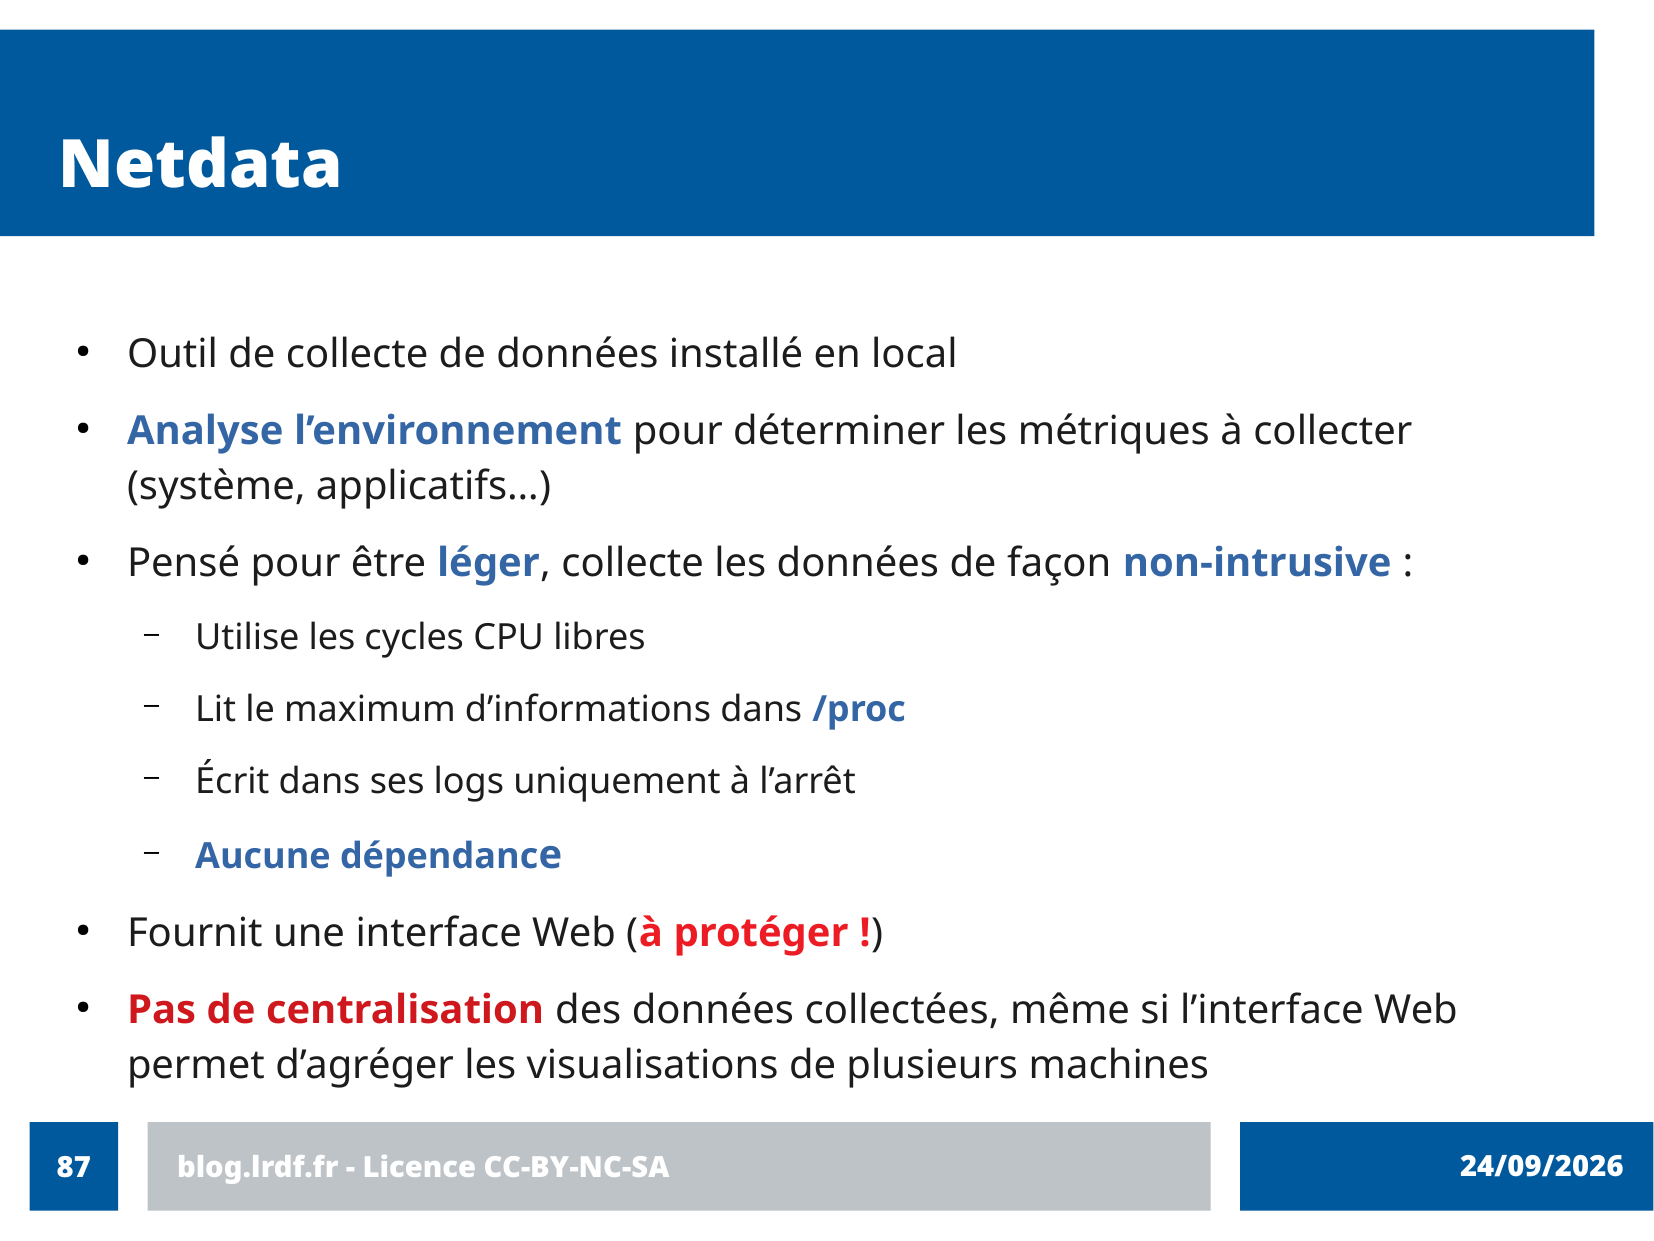

# Netdata
Outil de collecte de données installé en local
Analyse l’environnement pour déterminer les métriques à collecter (système, applicatifs…)
Pensé pour être léger, collecte les données de façon non-intrusive :
Utilise les cycles CPU libres
Lit le maximum d’informations dans /proc
Écrit dans ses logs uniquement à l’arrêt
Aucune dépendance
Fournit une interface Web (à protéger !)
Pas de centralisation des données collectées, même si l’interface Web permet d’agréger les visualisations de plusieurs machines
87
blog.lrdf.fr - Licence CC-BY-NC-SA